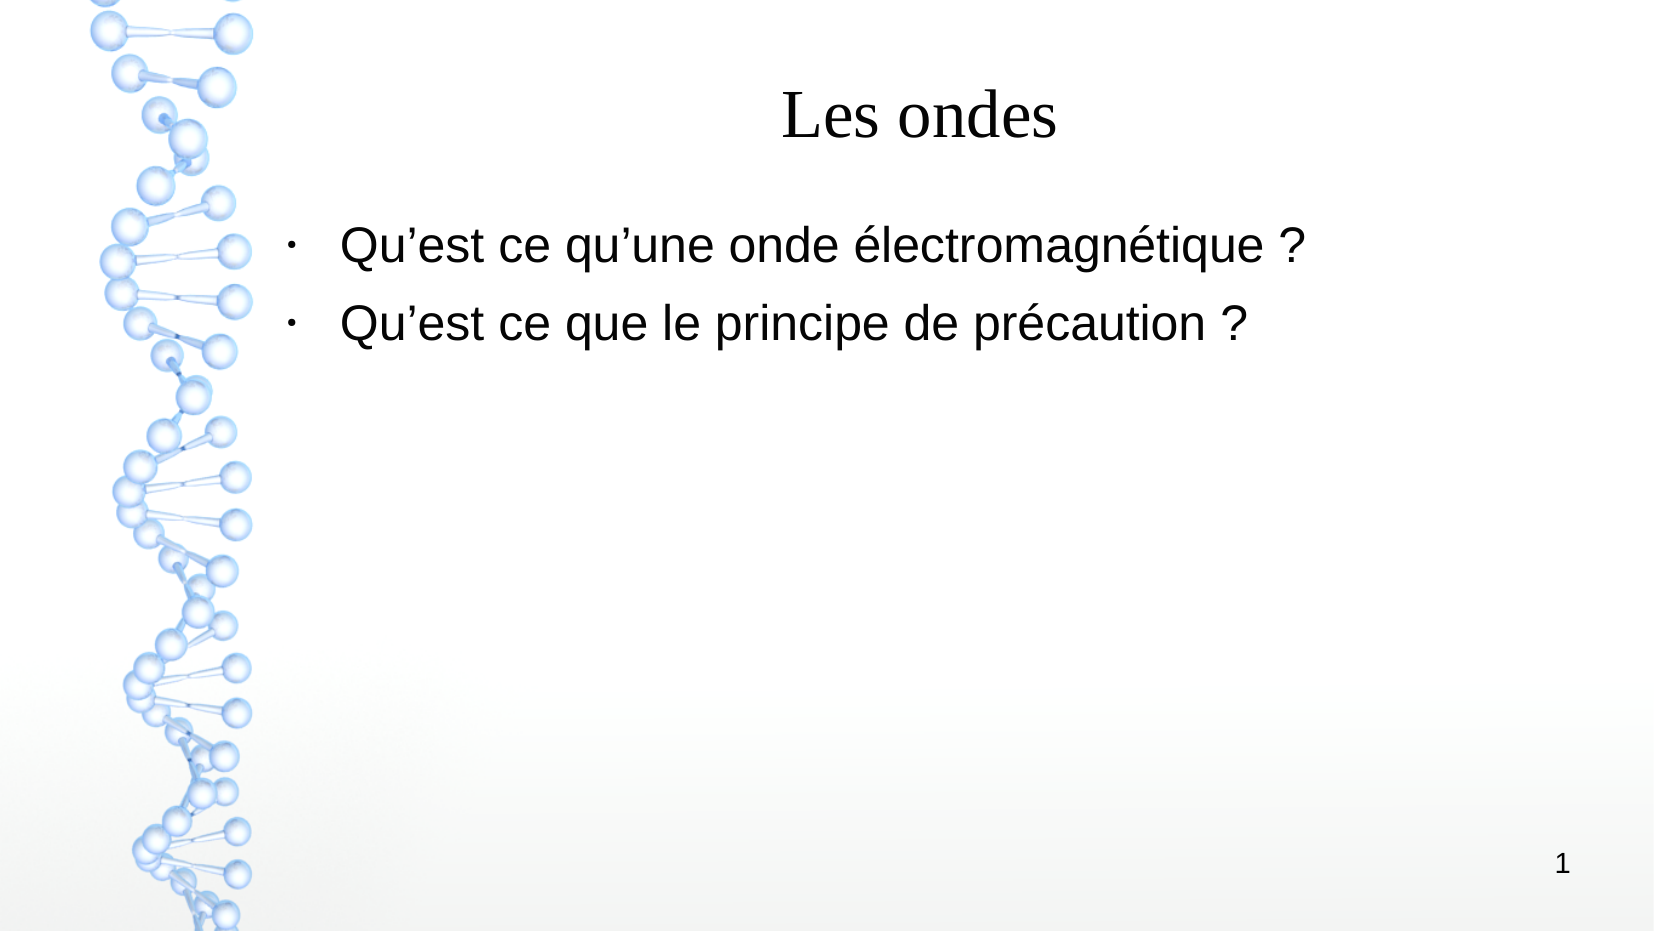

# Les ondes
Qu’est ce qu’une onde électromagnétique ?
Qu’est ce que le principe de précaution ?
1